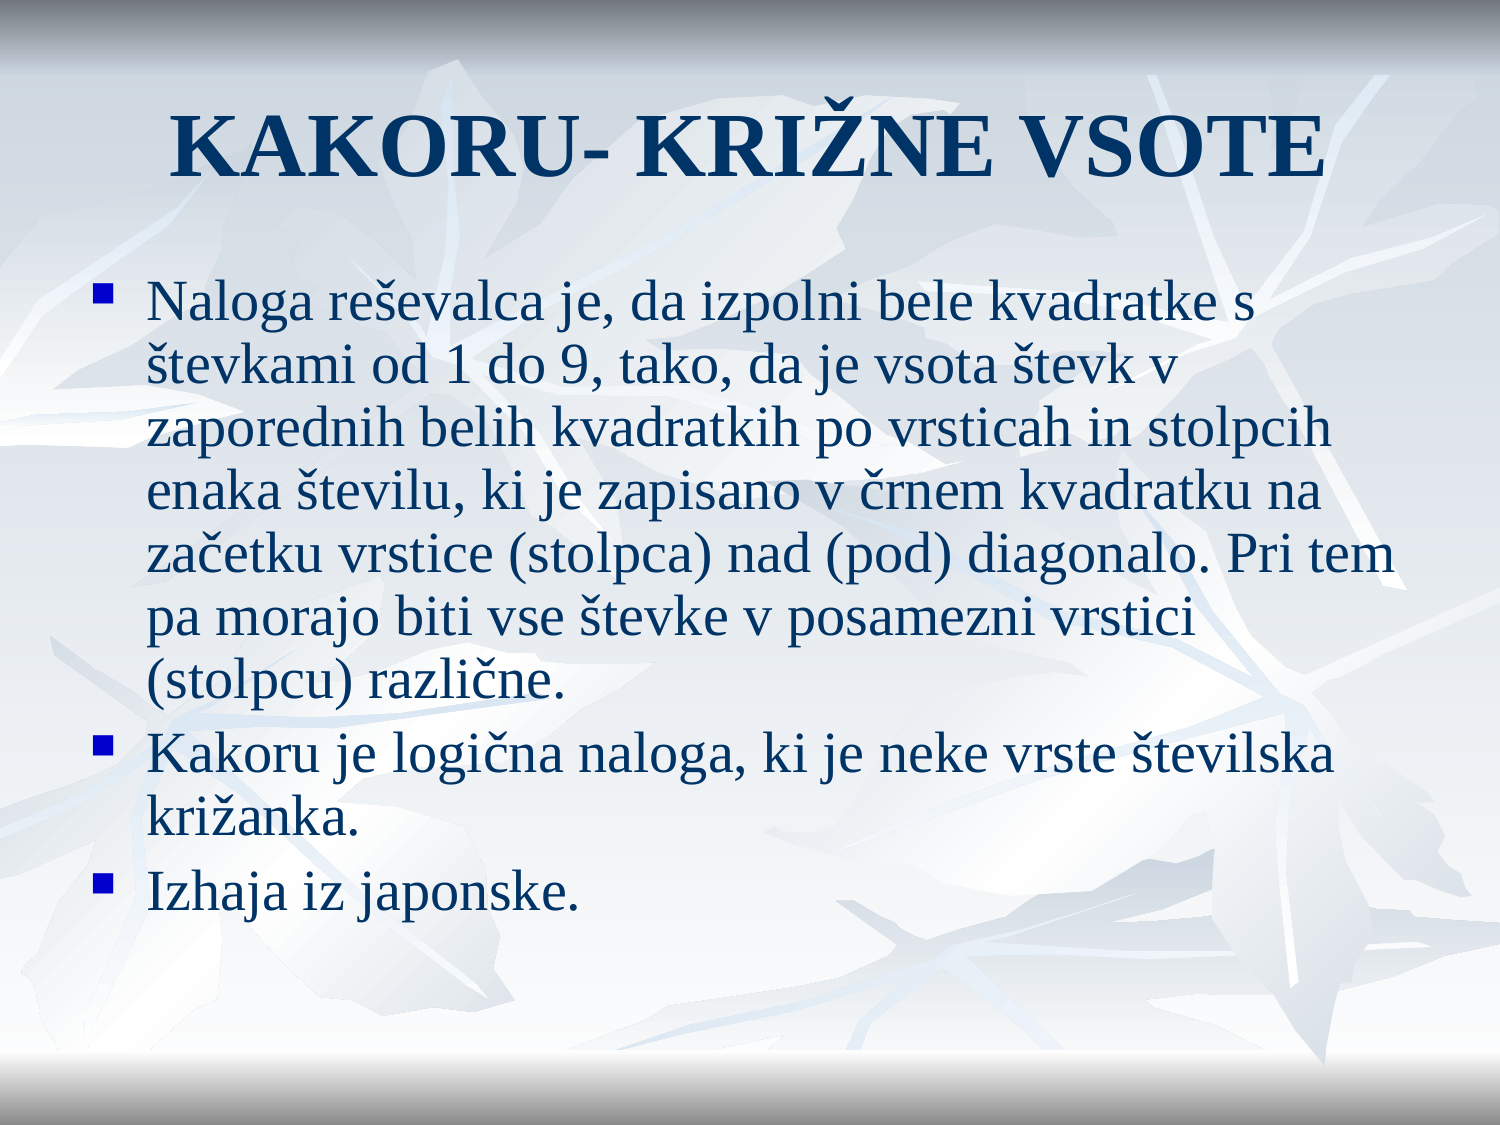

# KAKORU- KRIŽNE VSOTE
Naloga reševalca je, da izpolni bele kvadratke s števkami od 1 do 9, tako, da je vsota števk v zaporednih belih kvadratkih po vrsticah in stolpcih enaka številu, ki je zapisano v črnem kvadratku na začetku vrstice (stolpca) nad (pod) diagonalo. Pri tem pa morajo biti vse števke v posamezni vrstici (stolpcu) različne.
Kakoru je logična naloga, ki je neke vrste številska križanka.
Izhaja iz japonske.